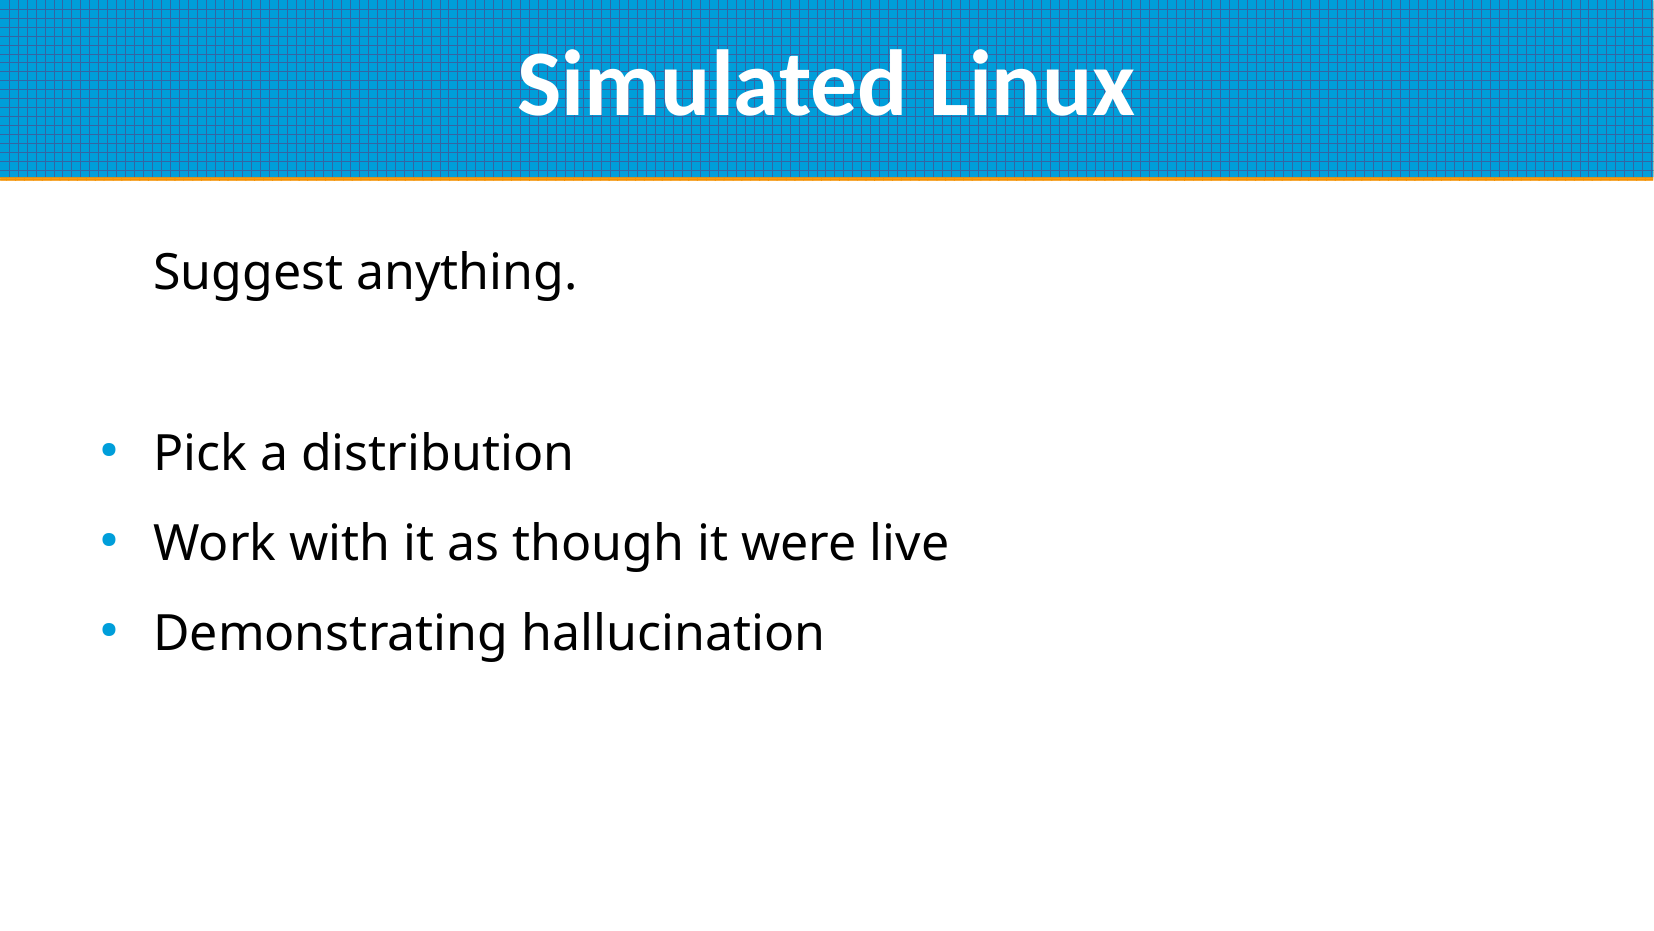

# Simulated Linux
Suggest anything.
Pick a distribution
Work with it as though it were live
Demonstrating hallucination